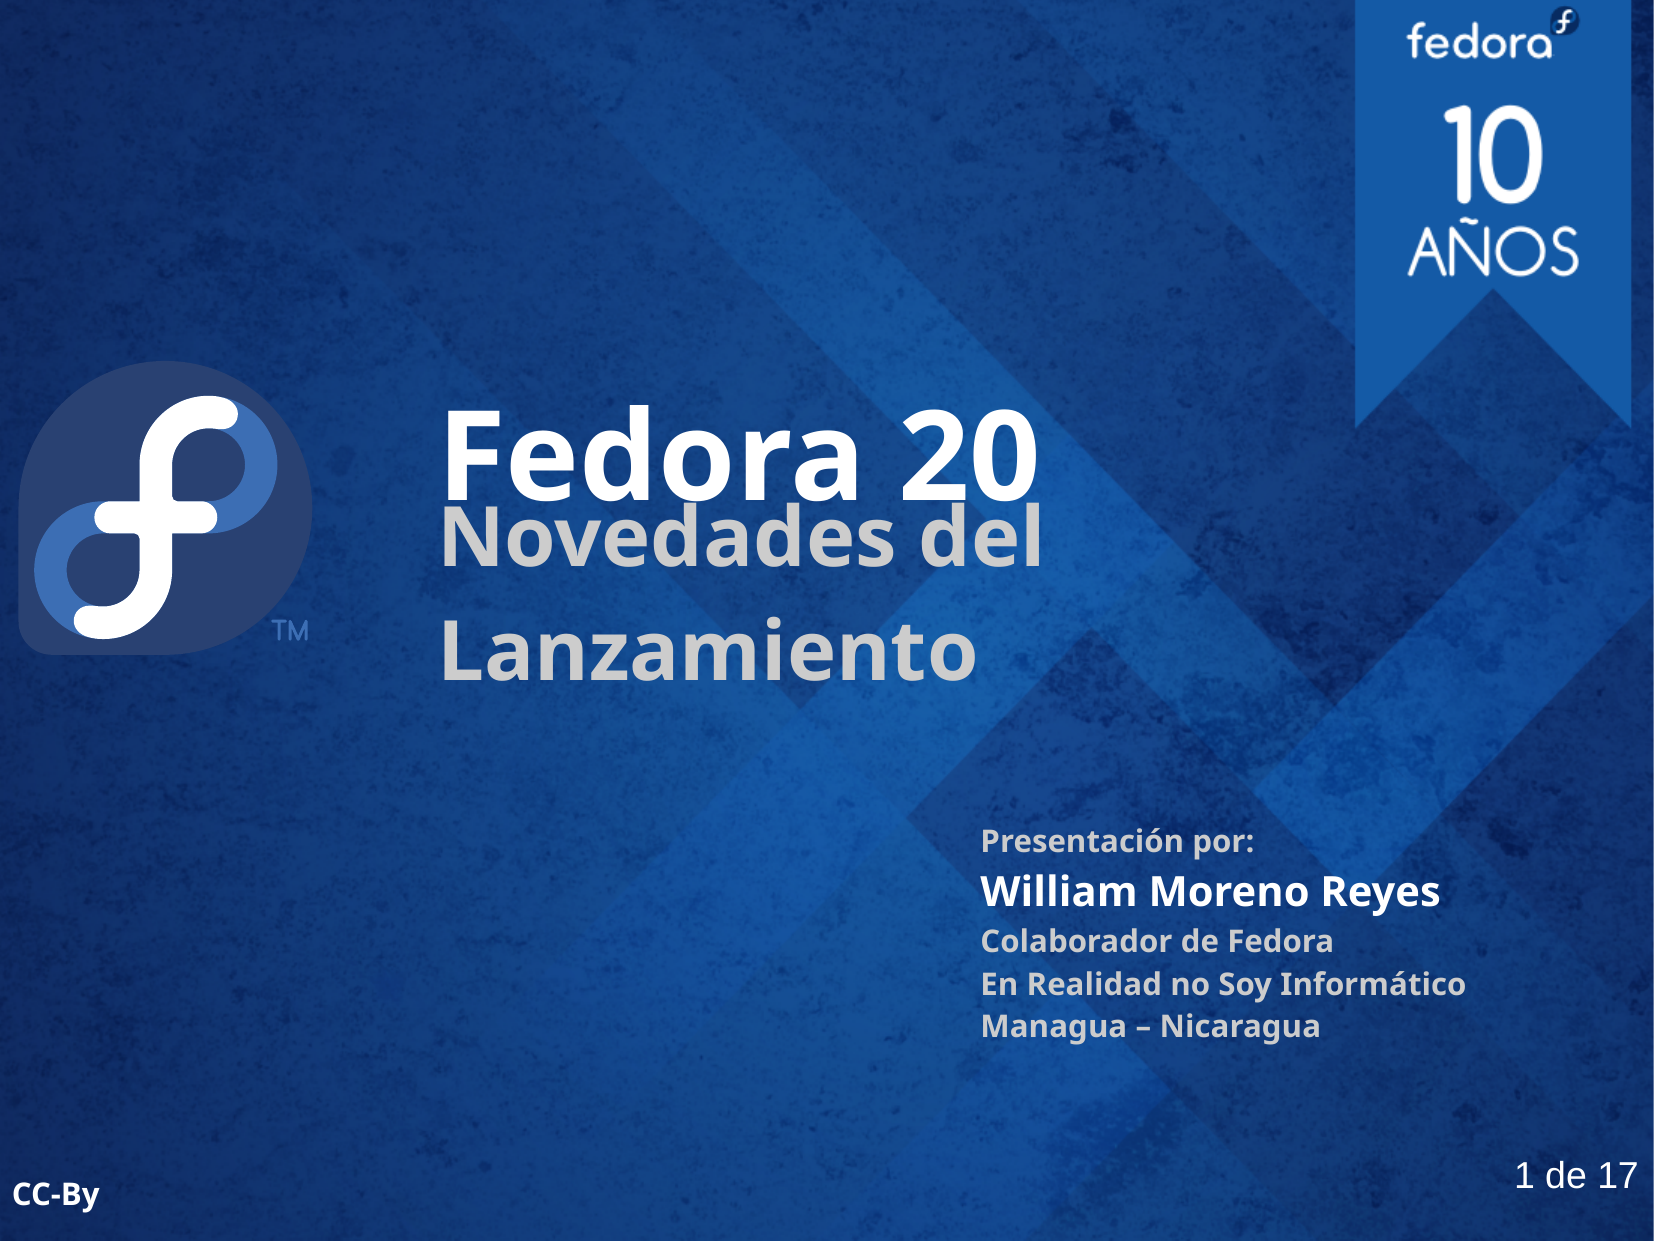

# Fedora 20
Novedades del Lanzamiento
Presentación por:
William Moreno Reyes
Colaborador de Fedora
En Realidad no Soy Informático
Managua – Nicaragua
CC-By
 de 17